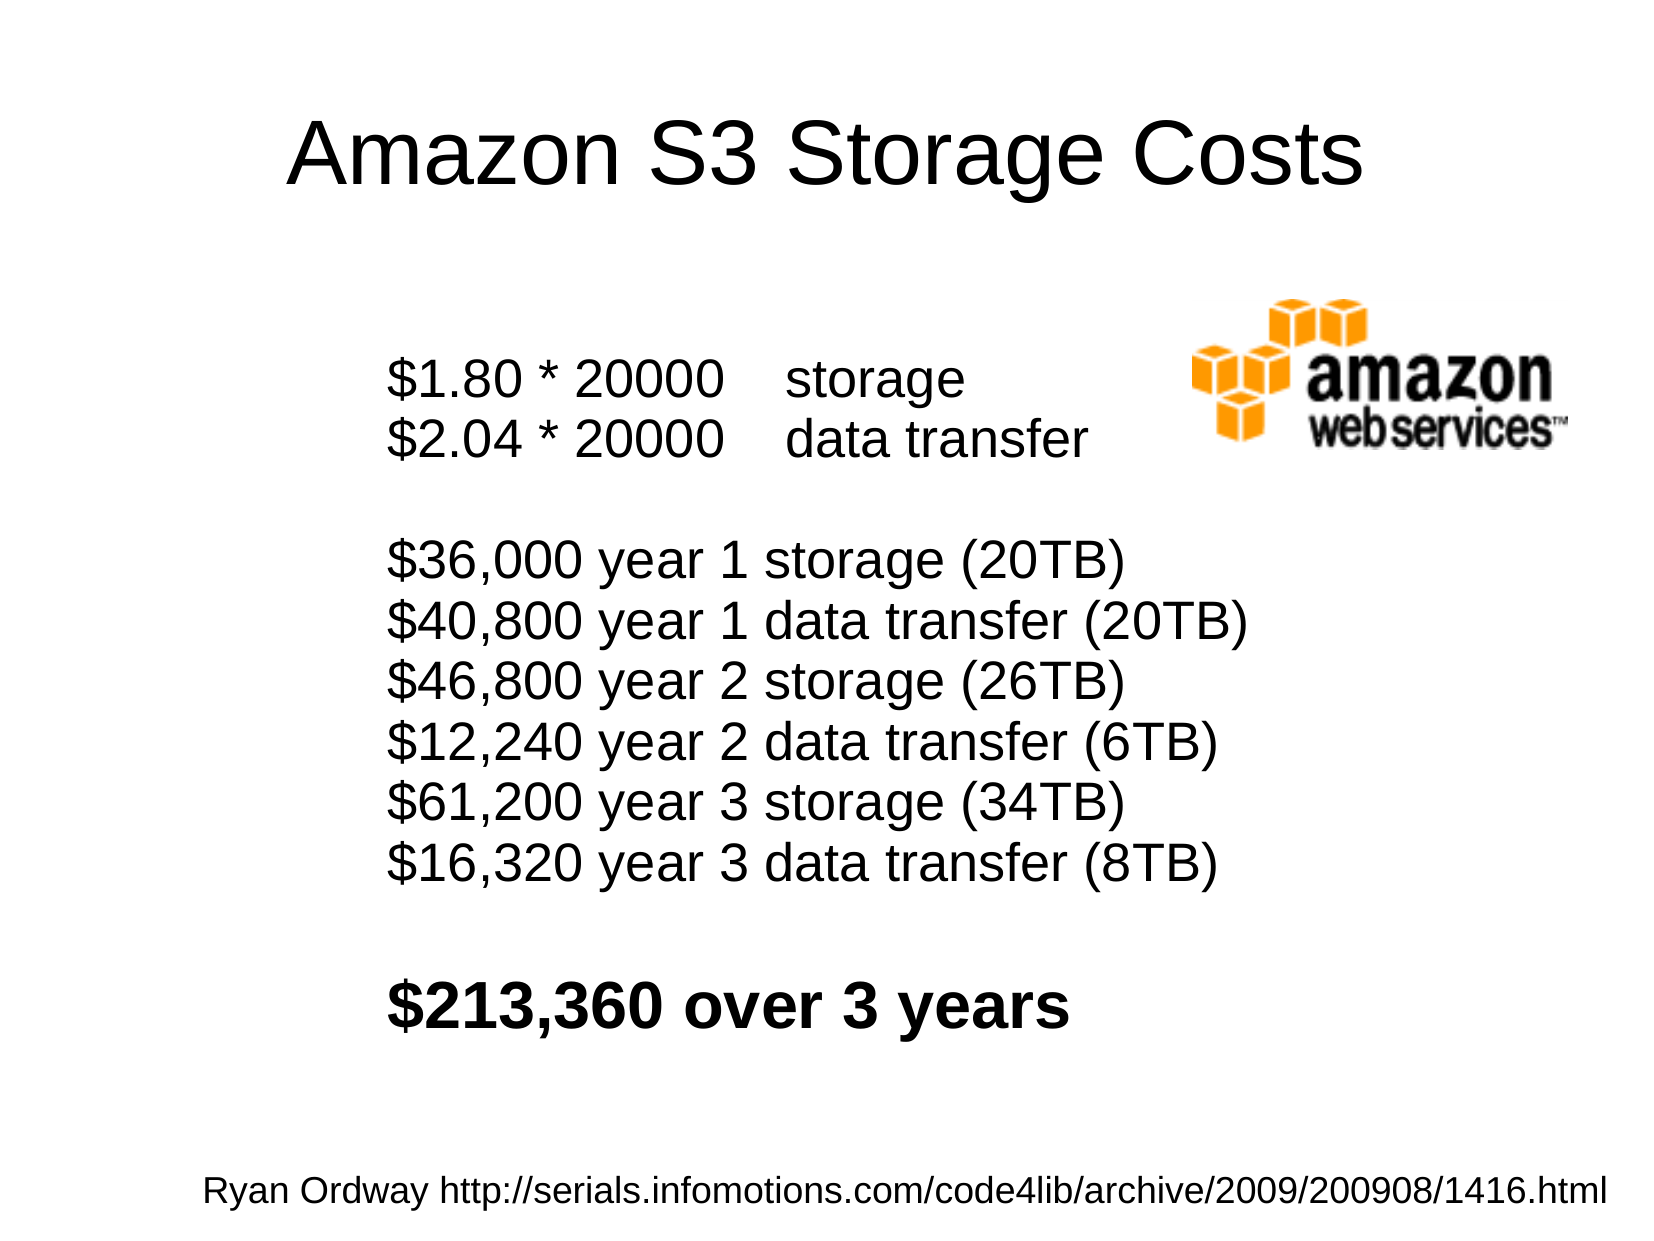

# Amazon S3 Storage Costs
$1.80 * 20000 storage
$2.04 * 20000 data transfer
$36,000 year 1 storage (20TB)
$40,800 year 1 data transfer (20TB)
$46,800 year 2 storage (26TB)
$12,240 year 2 data transfer (6TB)
$61,200 year 3 storage (34TB)
$16,320 year 3 data transfer (8TB)
$213,360 over 3 years
Ryan Ordway http://serials.infomotions.com/code4lib/archive/2009/200908/1416.html